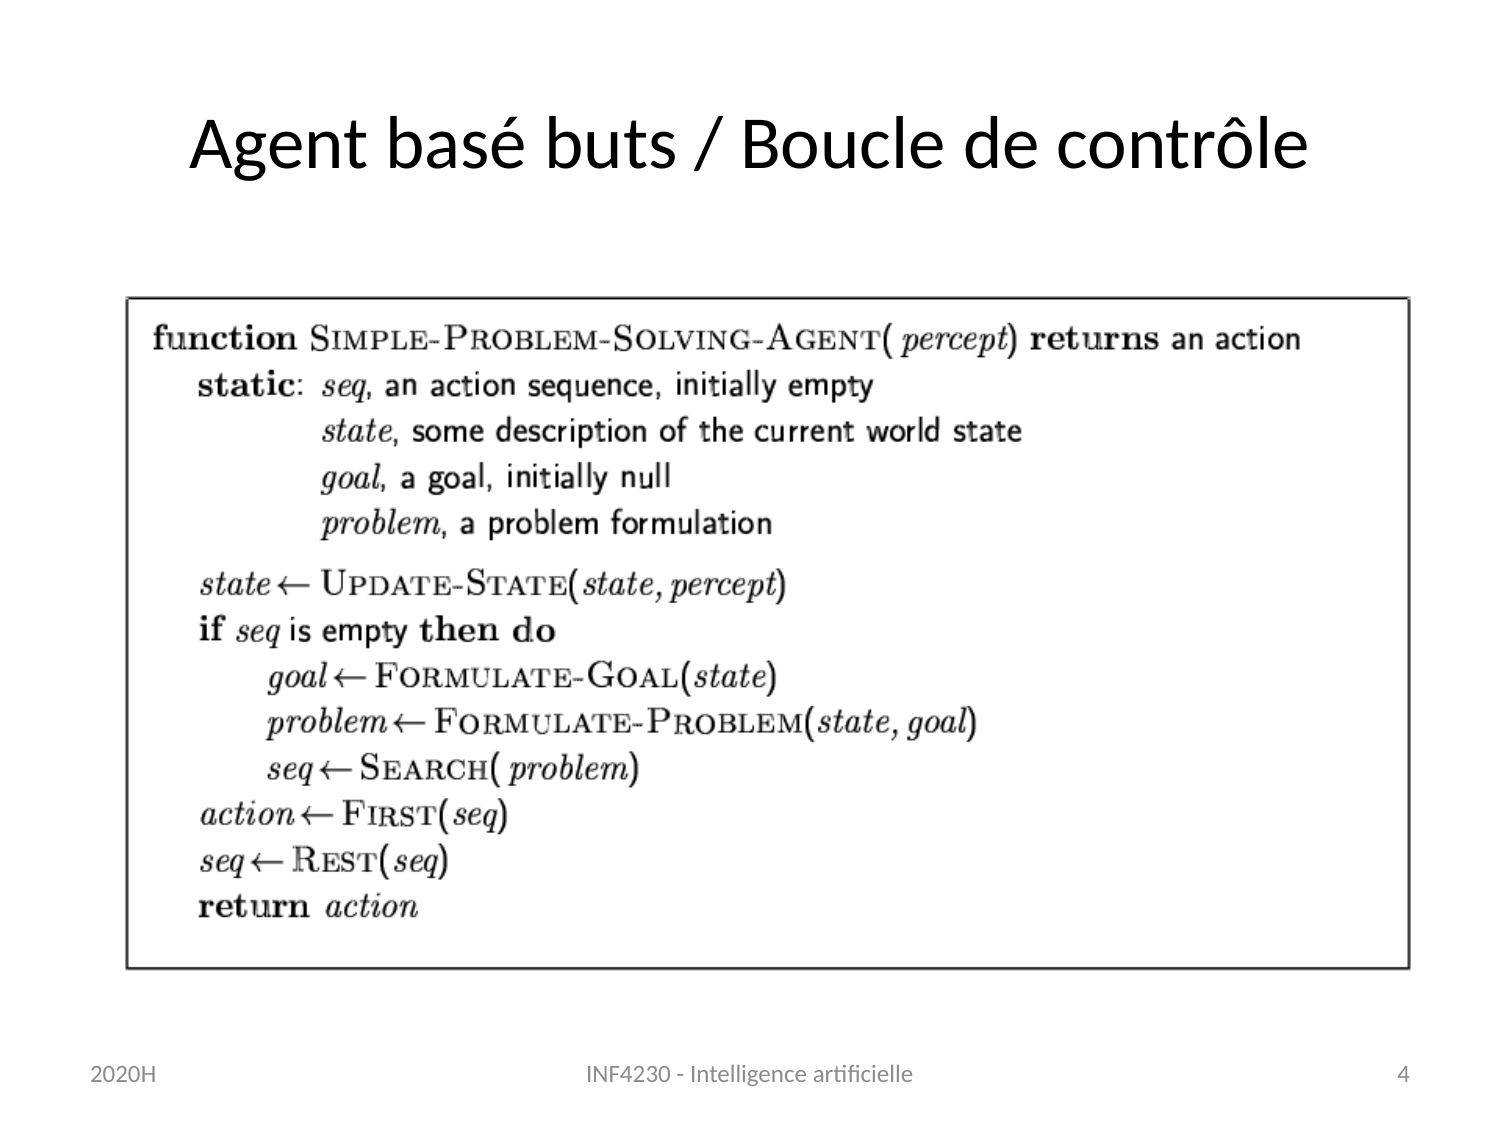

# Agent basé buts / Boucle de contrôle
2020H
INF4230 - Intelligence artificielle
2